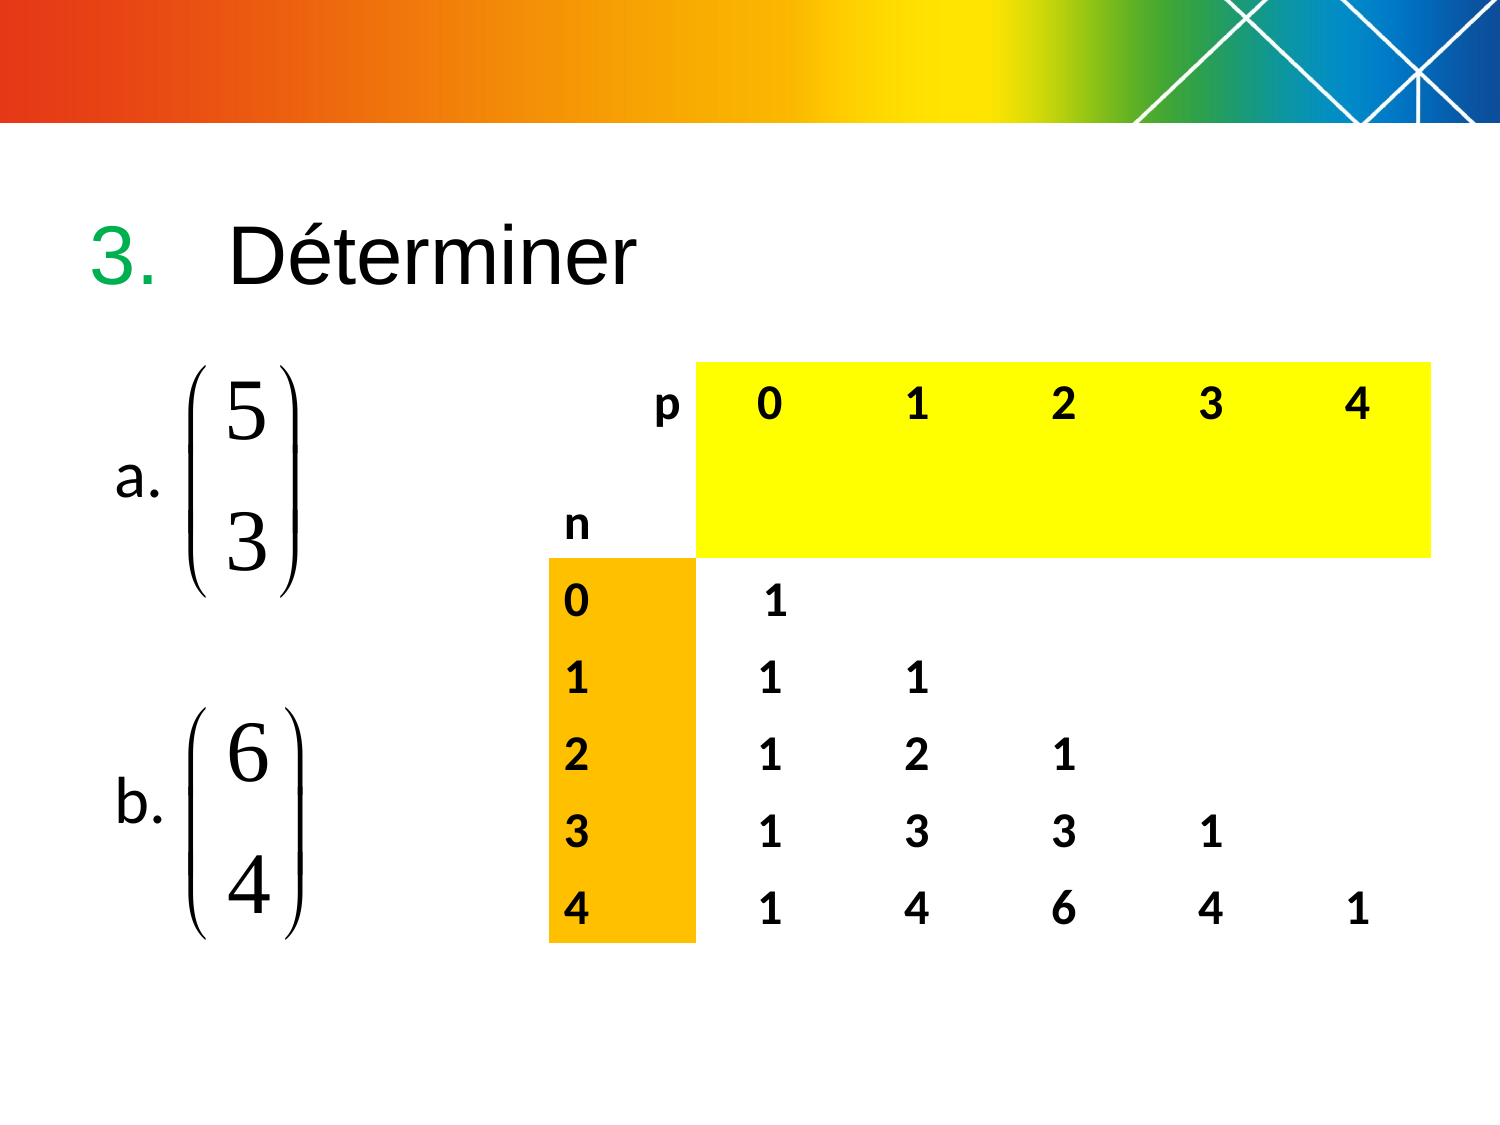

Déterminer
| p n | 0 | 1 | 2 | 3 | 4 |
| --- | --- | --- | --- | --- | --- |
| 0 | 1 | | | | |
| 1 | 1 | 1 | | | |
| 2 | 1 | 2 | 1 | | |
| 3 | 1 | 3 | 3 | 1 | |
| 4 | 1 | 4 | 6 | 4 | 1 |
a.
b.